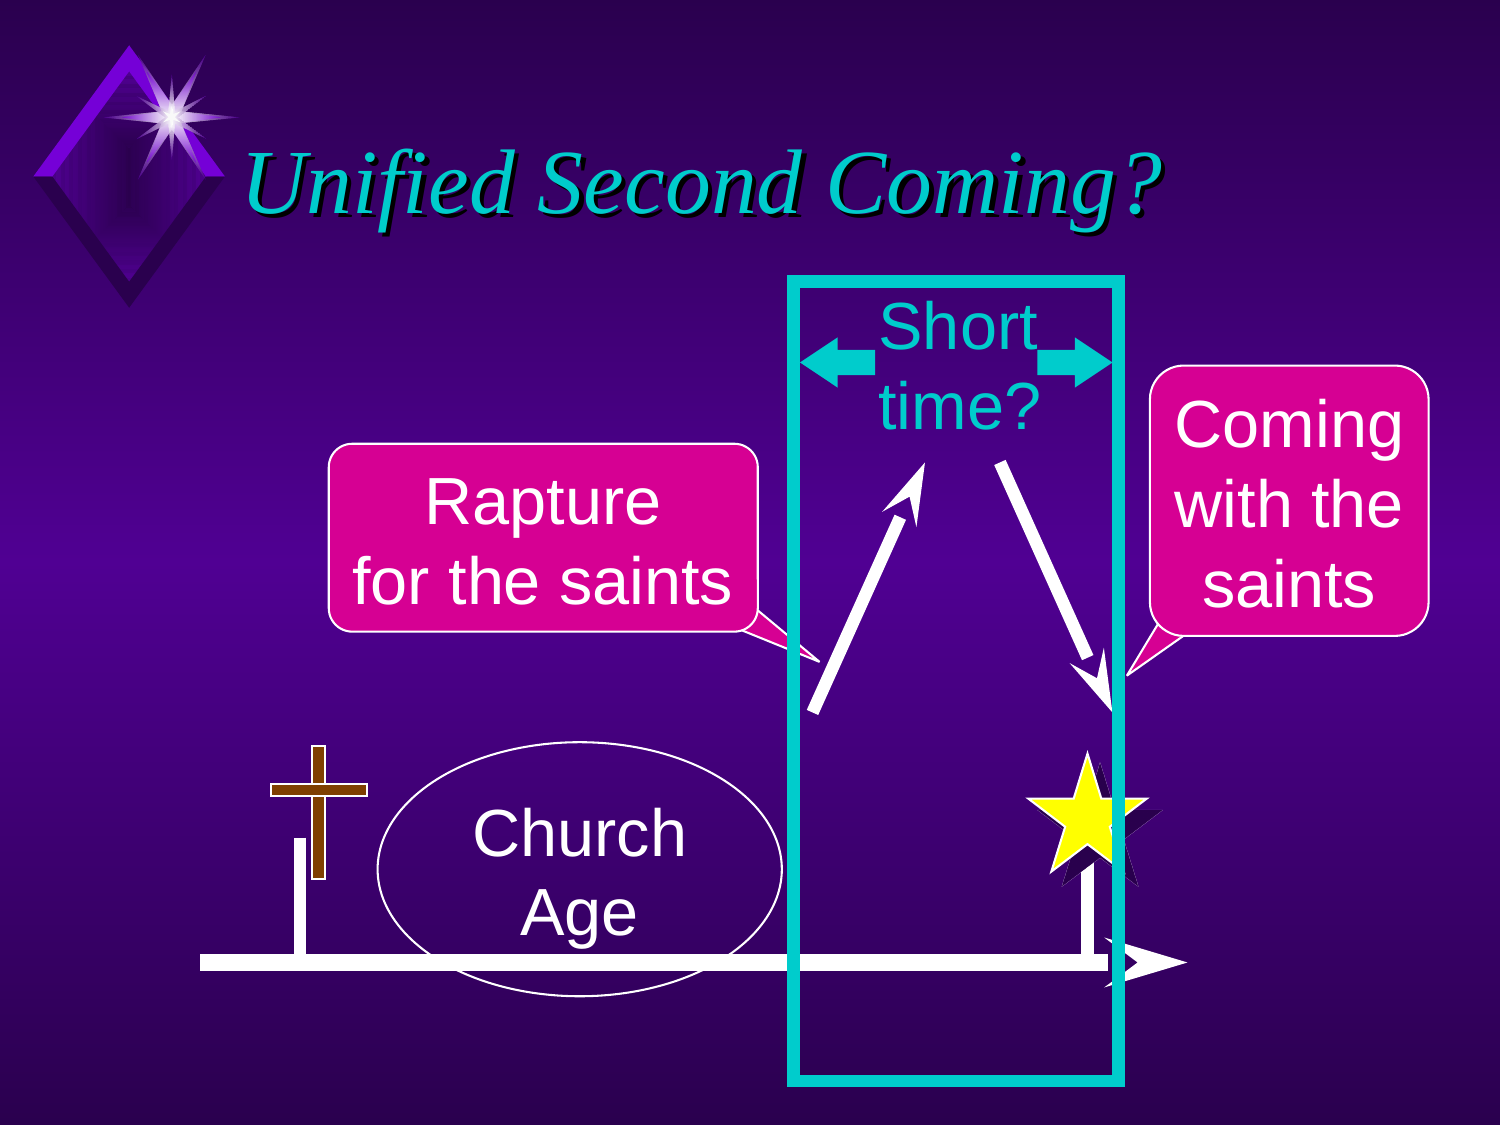

# Unified Second Coming?
Short time?
Coming
with the
saints
Rapture
for the saints
Church Age